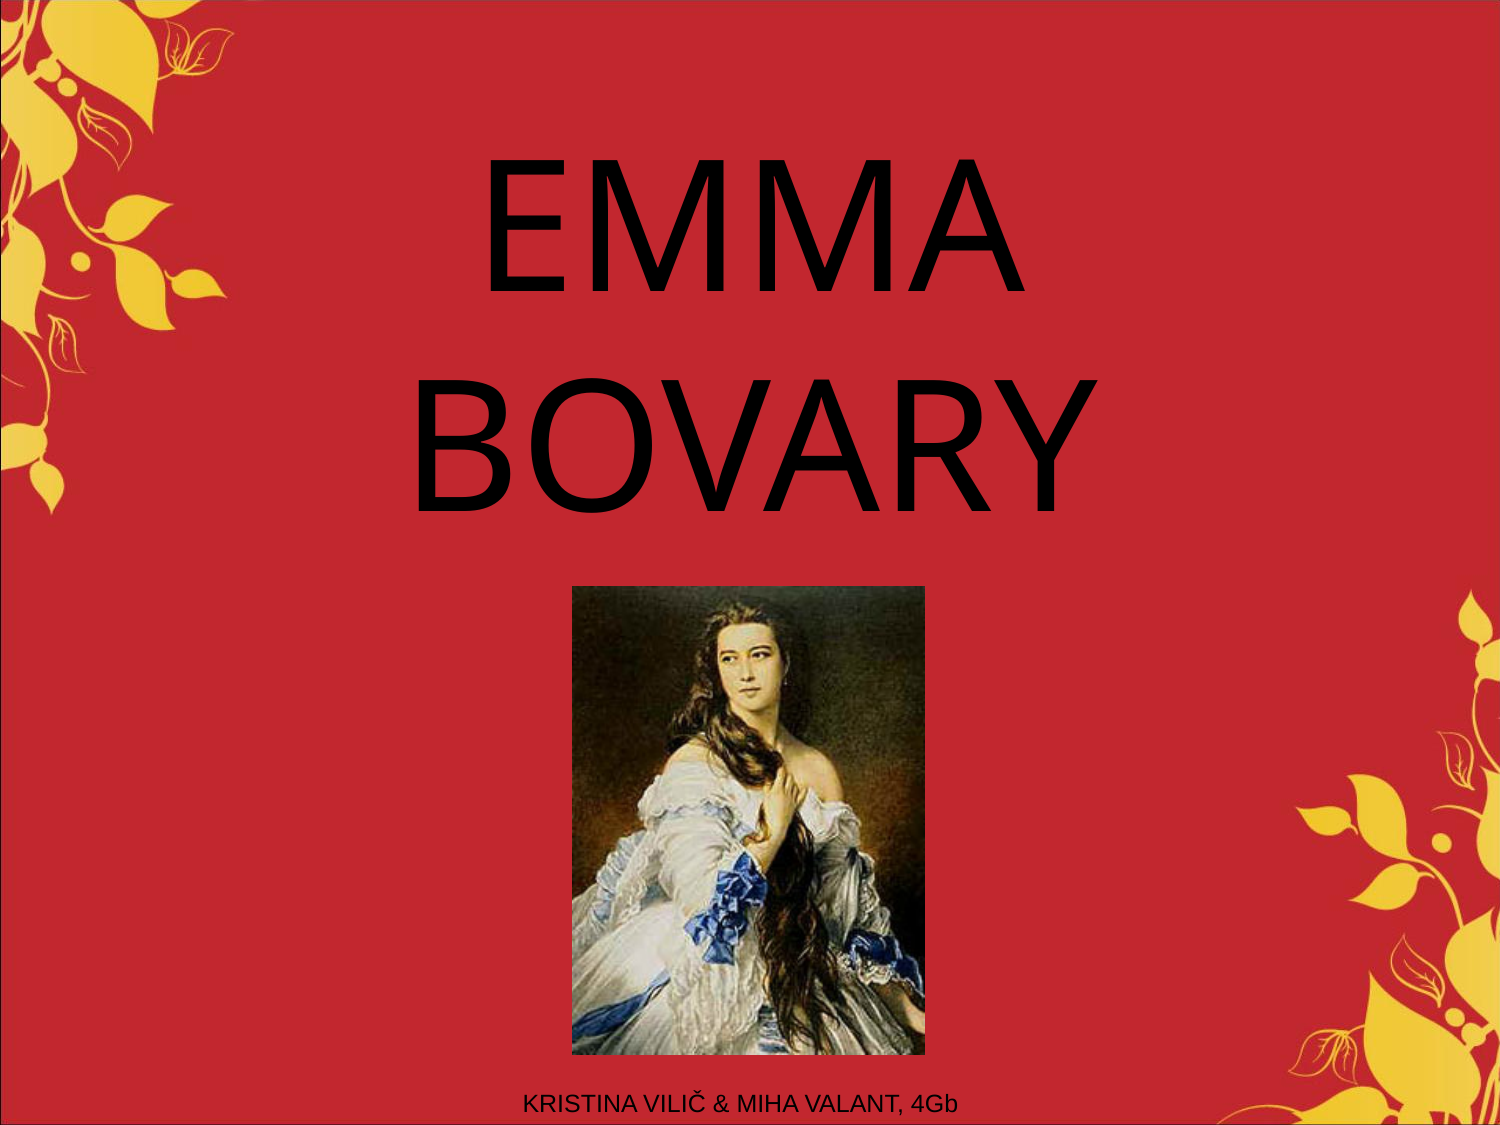

# EMMA BOVARY
KRISTINA VILIČ & MIHA VALANT, 4Gb